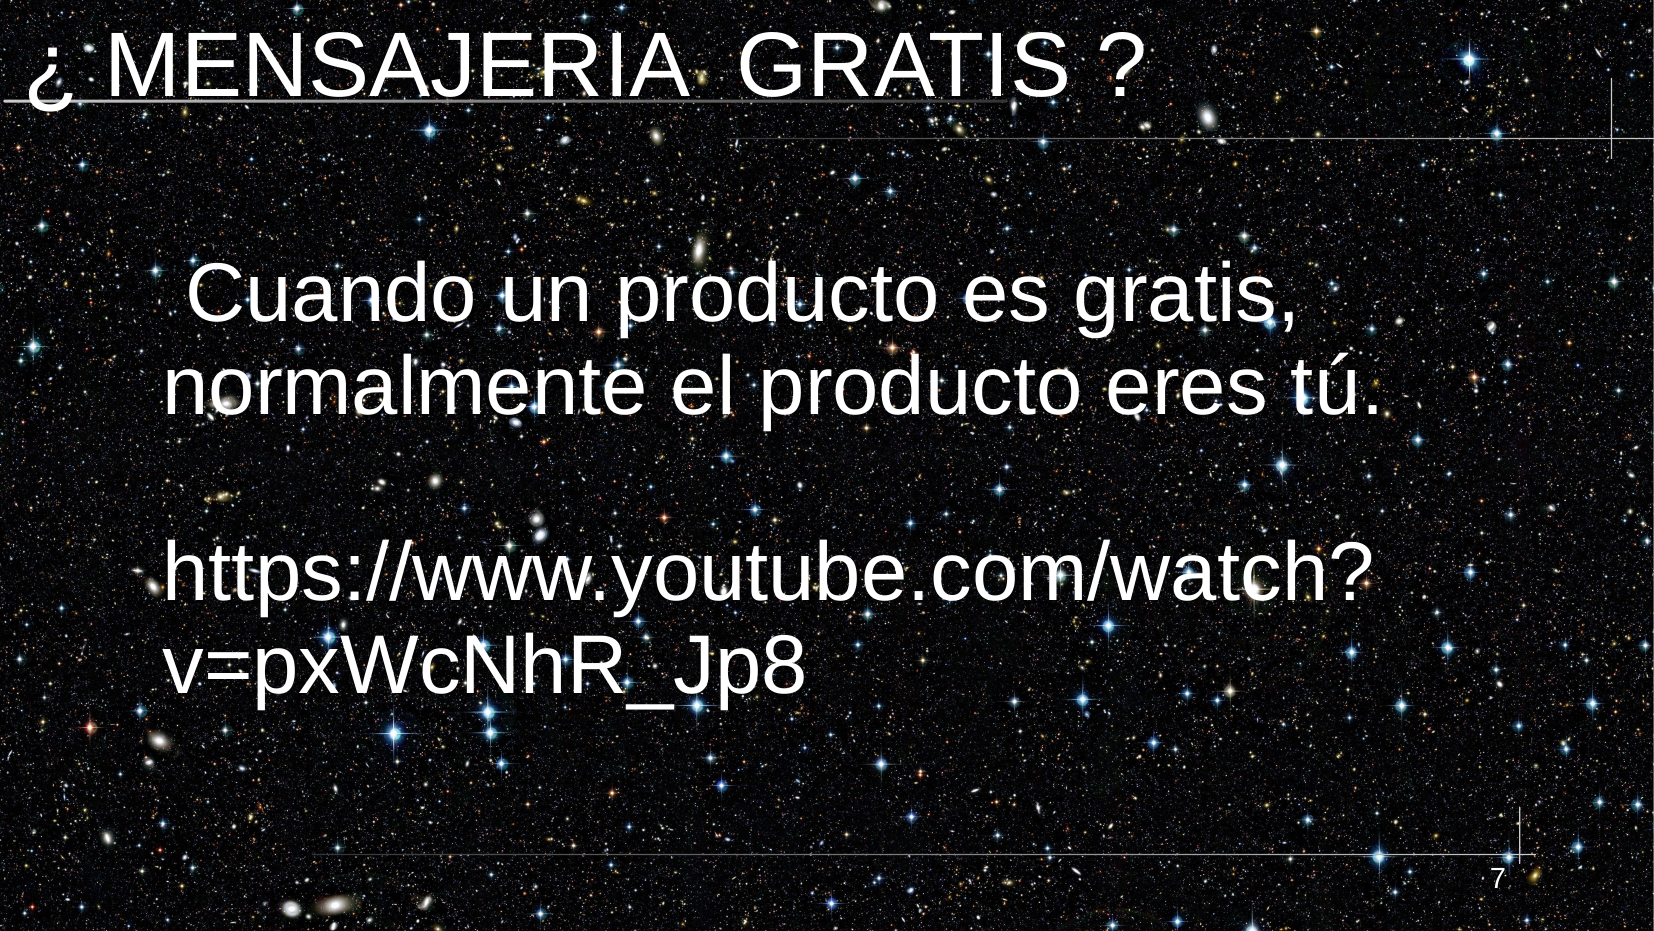

# ¿ MENSAJERIA GRATIS ?
 ️Cuando un producto es gratis, normalmente el producto eres tú️.
https://www.youtube.com/watch?v=pxWcNhR_Jp8
7